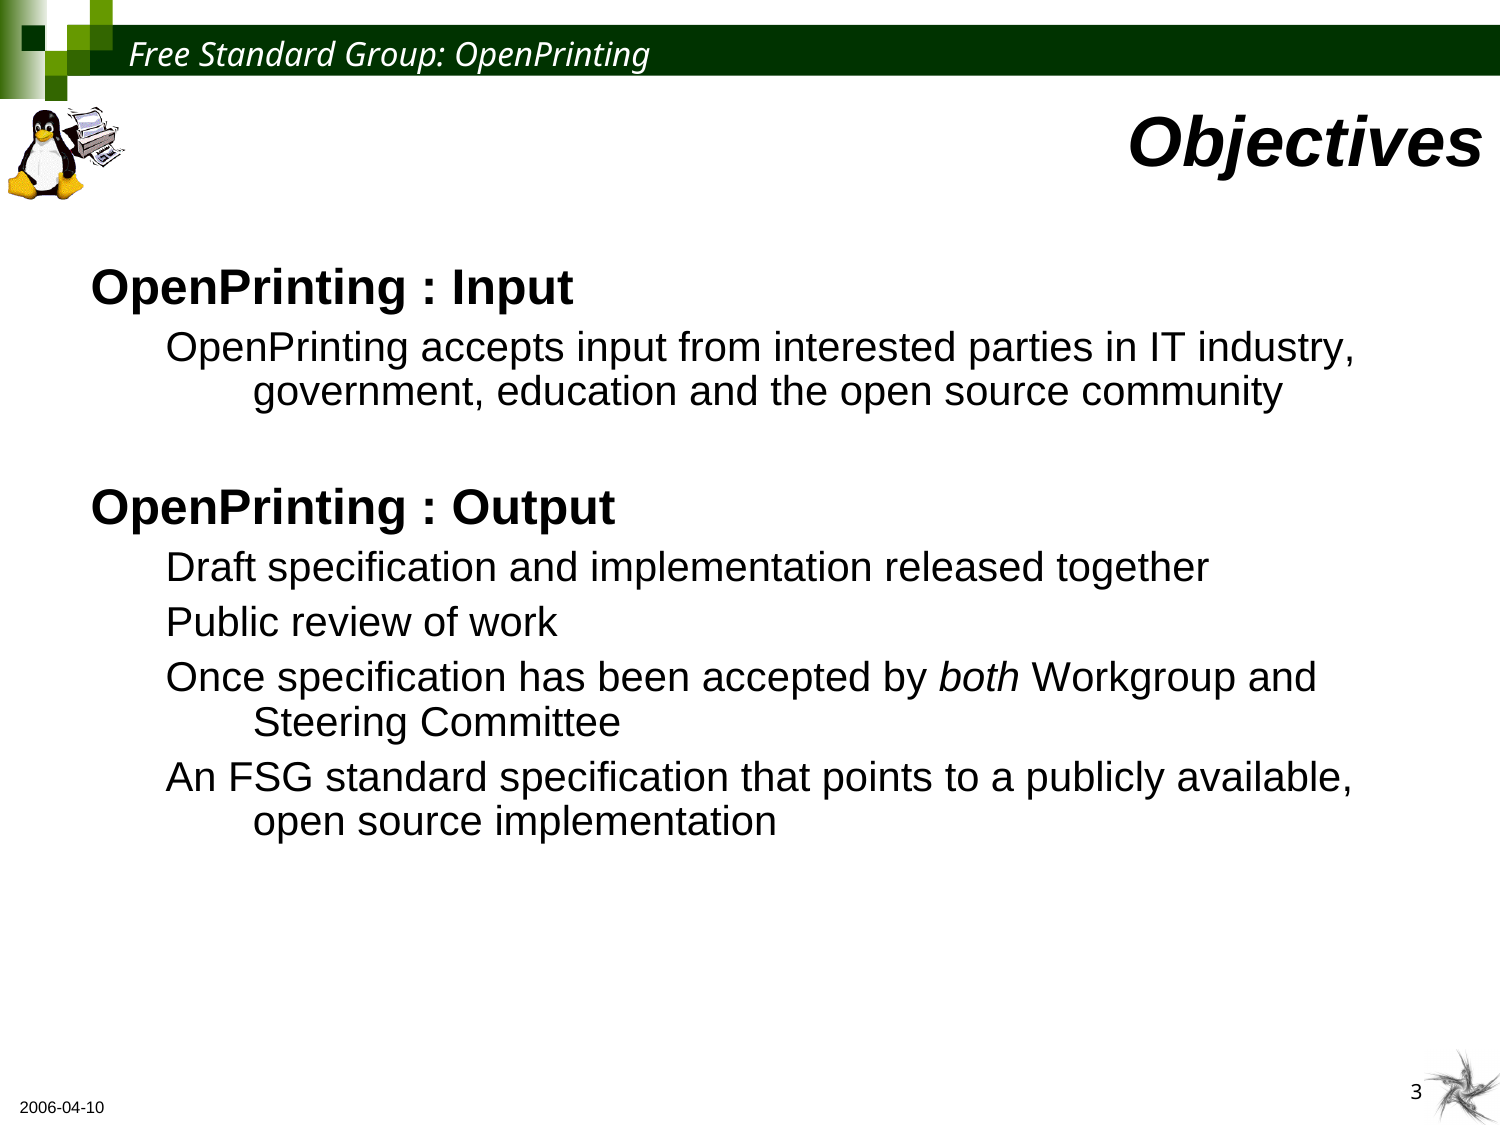

Objectives
# OpenPrinting : Input
OpenPrinting accepts input from interested parties in IT industry, government, education and the open source community
OpenPrinting : Output
Draft specification and implementation released together
Public review of work
Once specification has been accepted by both Workgroup and Steering Committee
An FSG standard specification that points to a publicly available, open source implementation